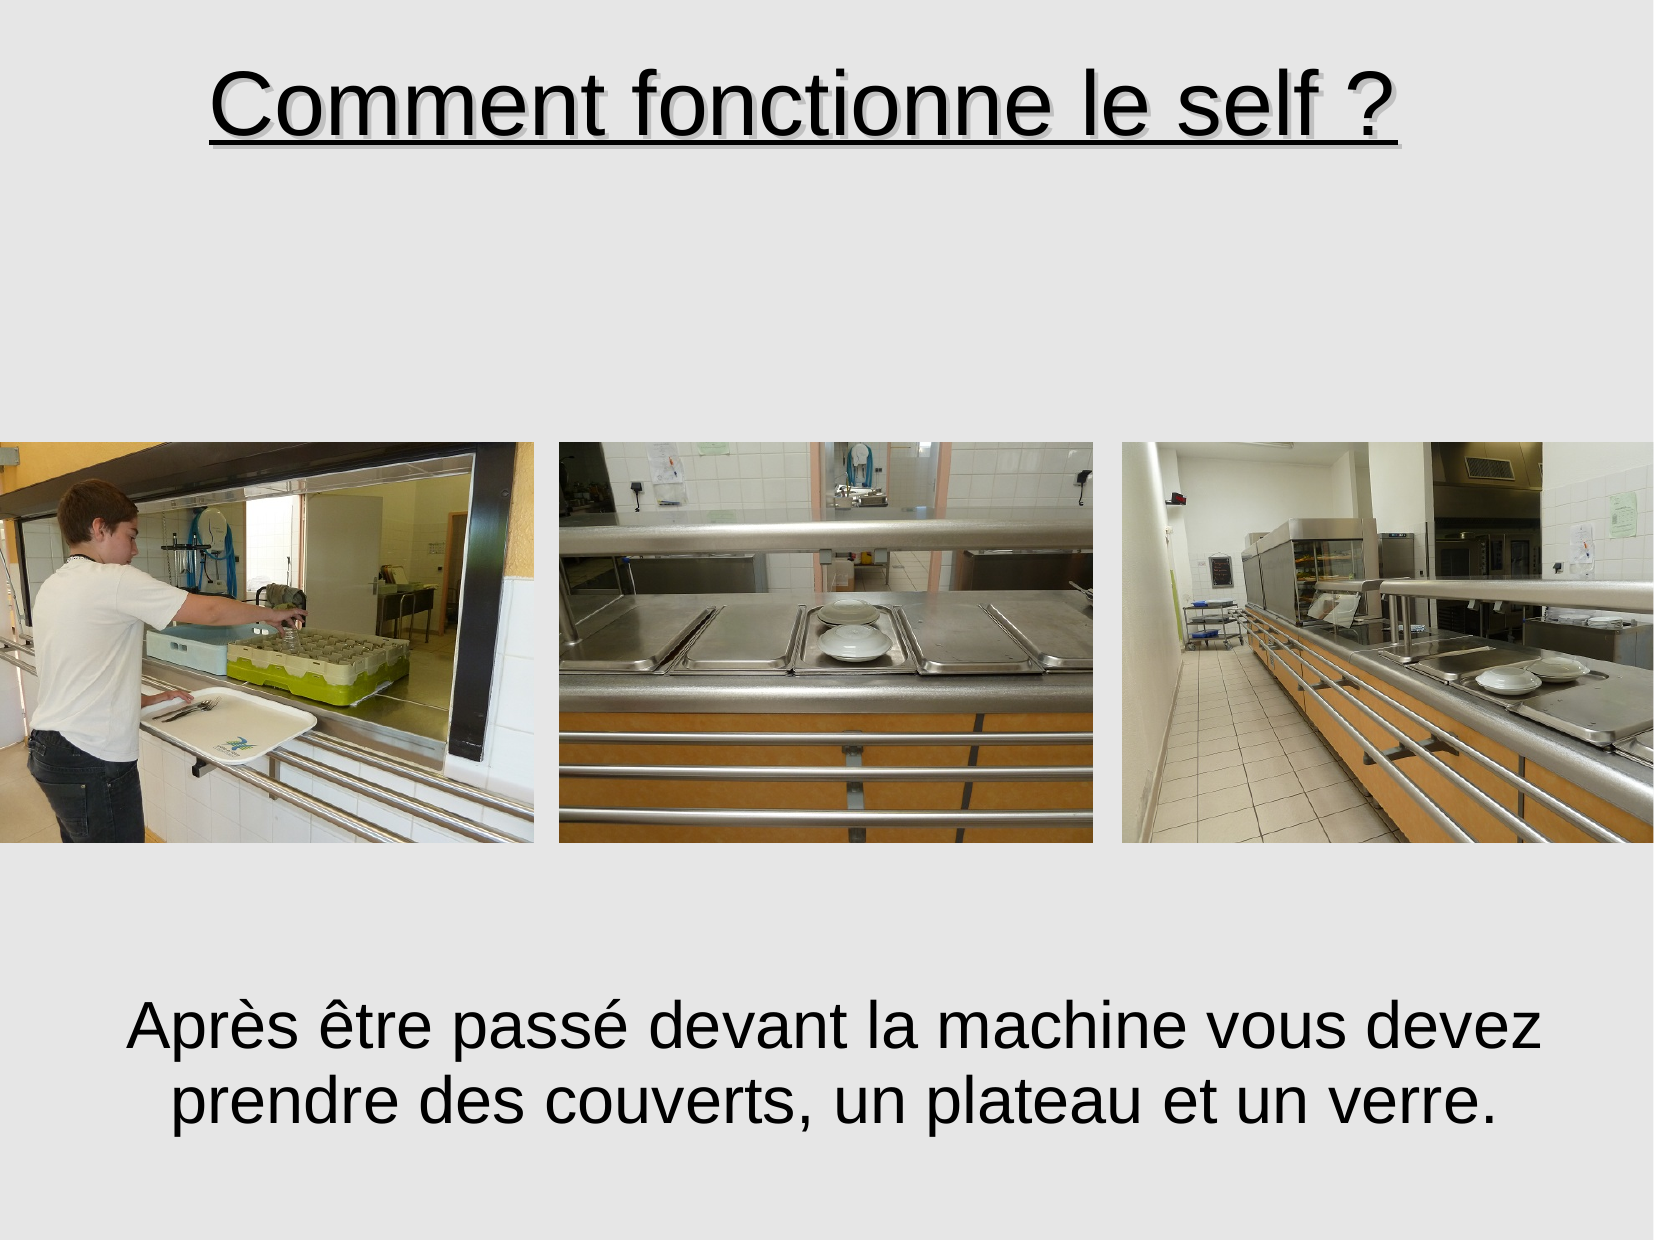

# Comment fonctionne le self ?
Après être passé devant la machine vous devez prendre des couverts, un plateau et un verre.